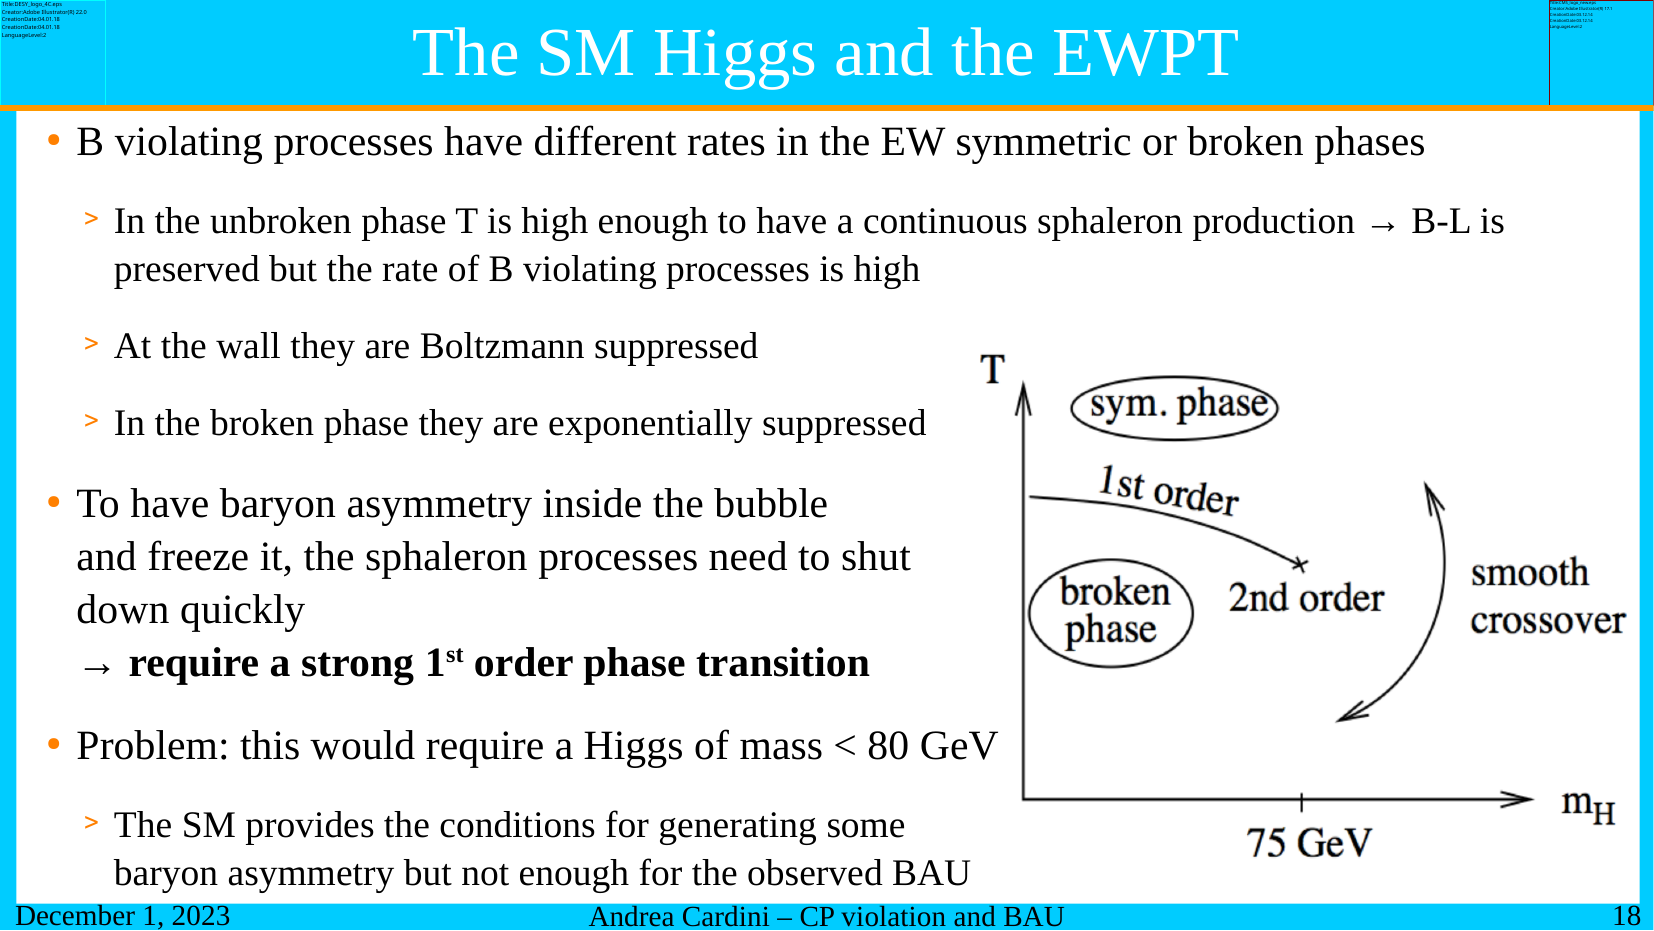

The SM Higgs and the EWPT
# B violating processes have different rates in the EW symmetric or broken phases
In the unbroken phase T is high enough to have a continuous sphaleron production → B-L is preserved but the rate of B violating processes is high
At the wall they are Boltzmann suppressed
In the broken phase they are exponentially suppressed
To have baryon asymmetry inside the bubble
and freeze it, the sphaleron processes need to shut
down quickly
→ require a strong 1st order phase transition
Problem: this would require a Higgs of mass < 80 GeV
The SM provides the conditions for generating some
baryon asymmetry but not enough for the observed BAU
18